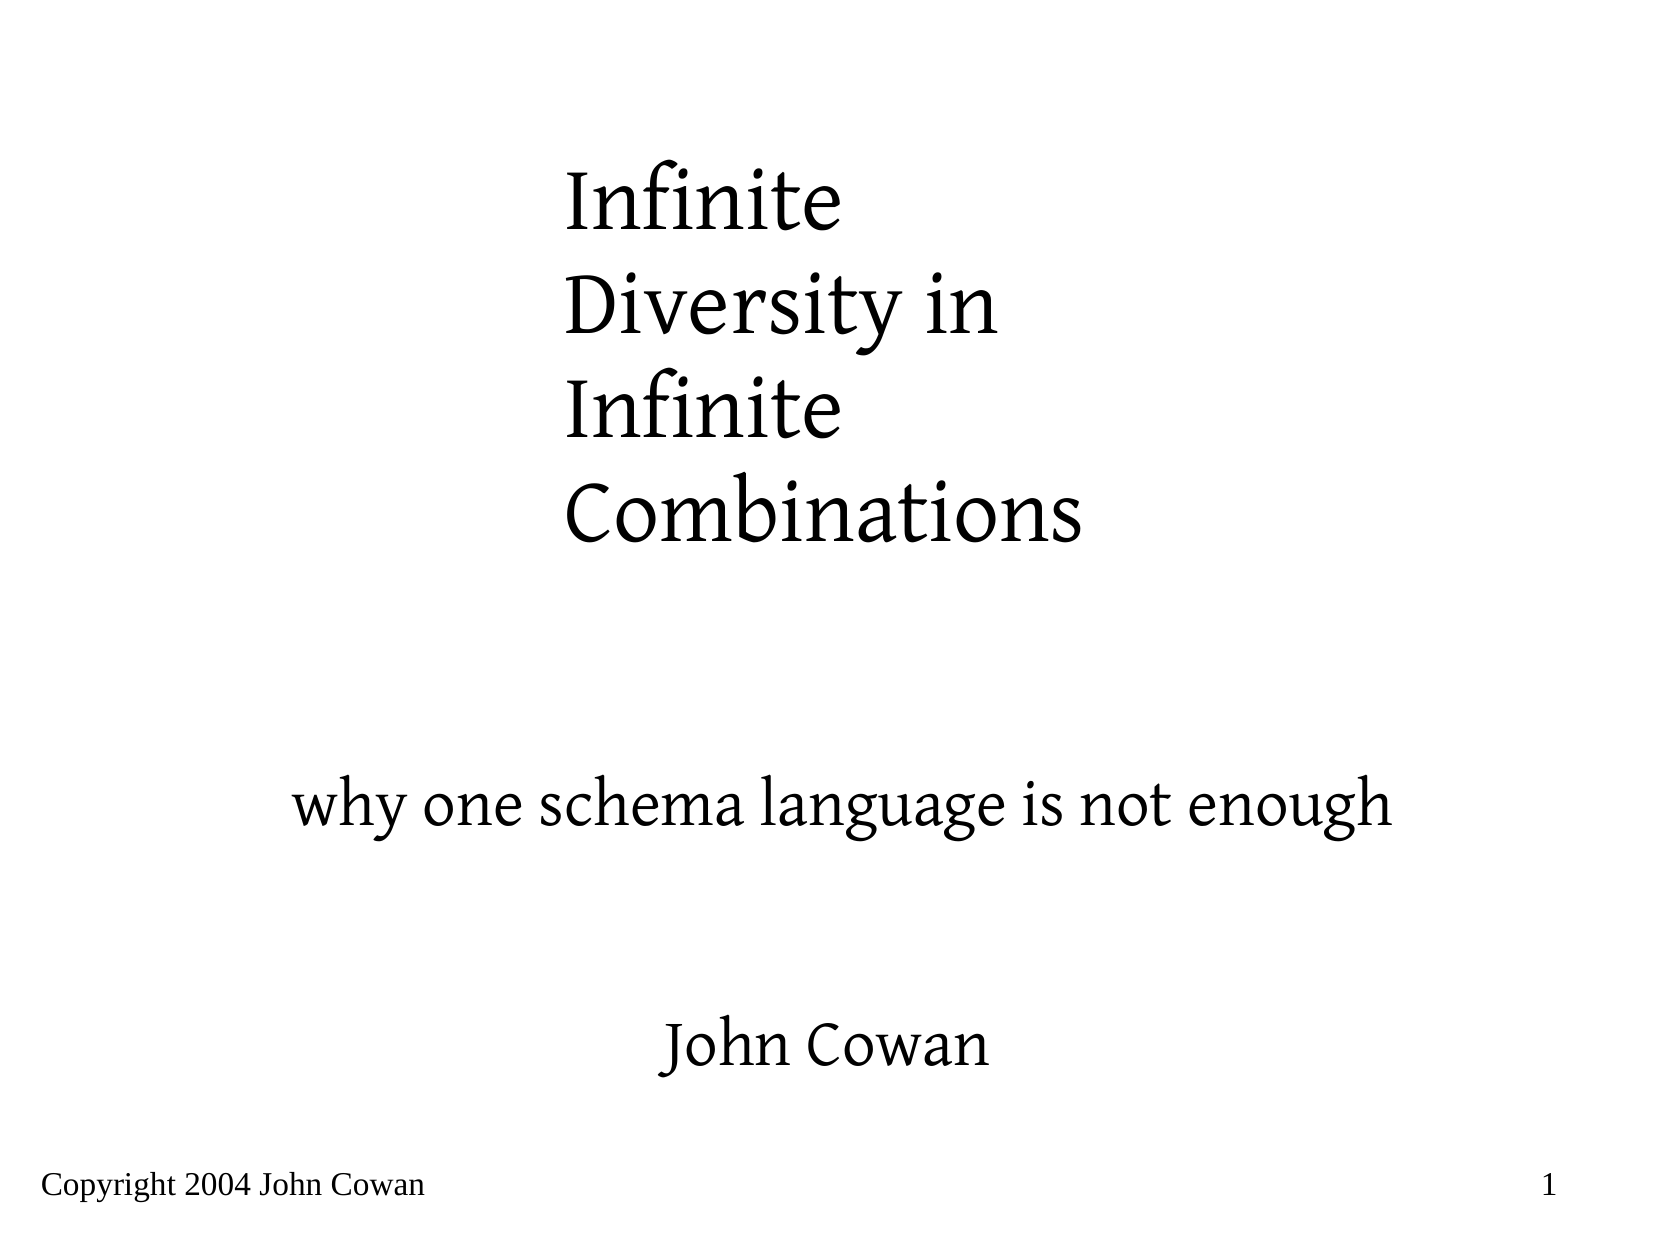

# Infinite Diversity in Infinite Combinations
why one schema language is not enough
John Cowan